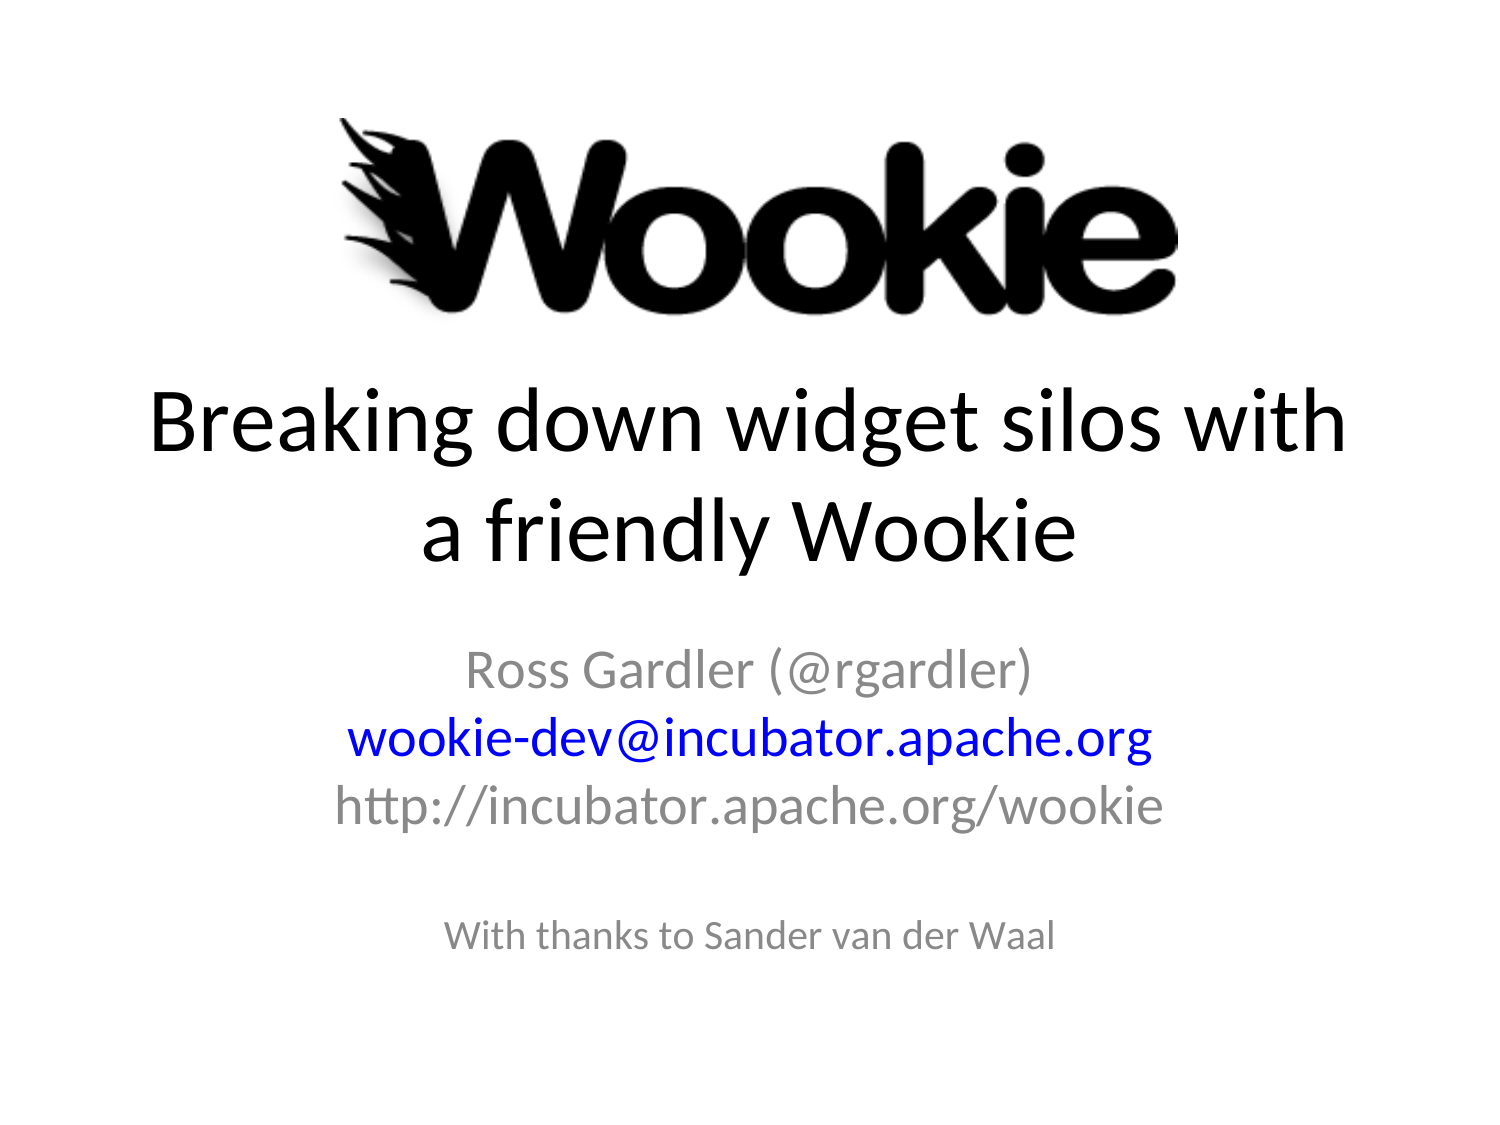

# Breaking down widget silos with a friendly Wookie
Ross Gardler (@rgardler)
wookie-dev@incubator.apache.org
http://incubator.apache.org/wookie
With thanks to Sander van der Waal